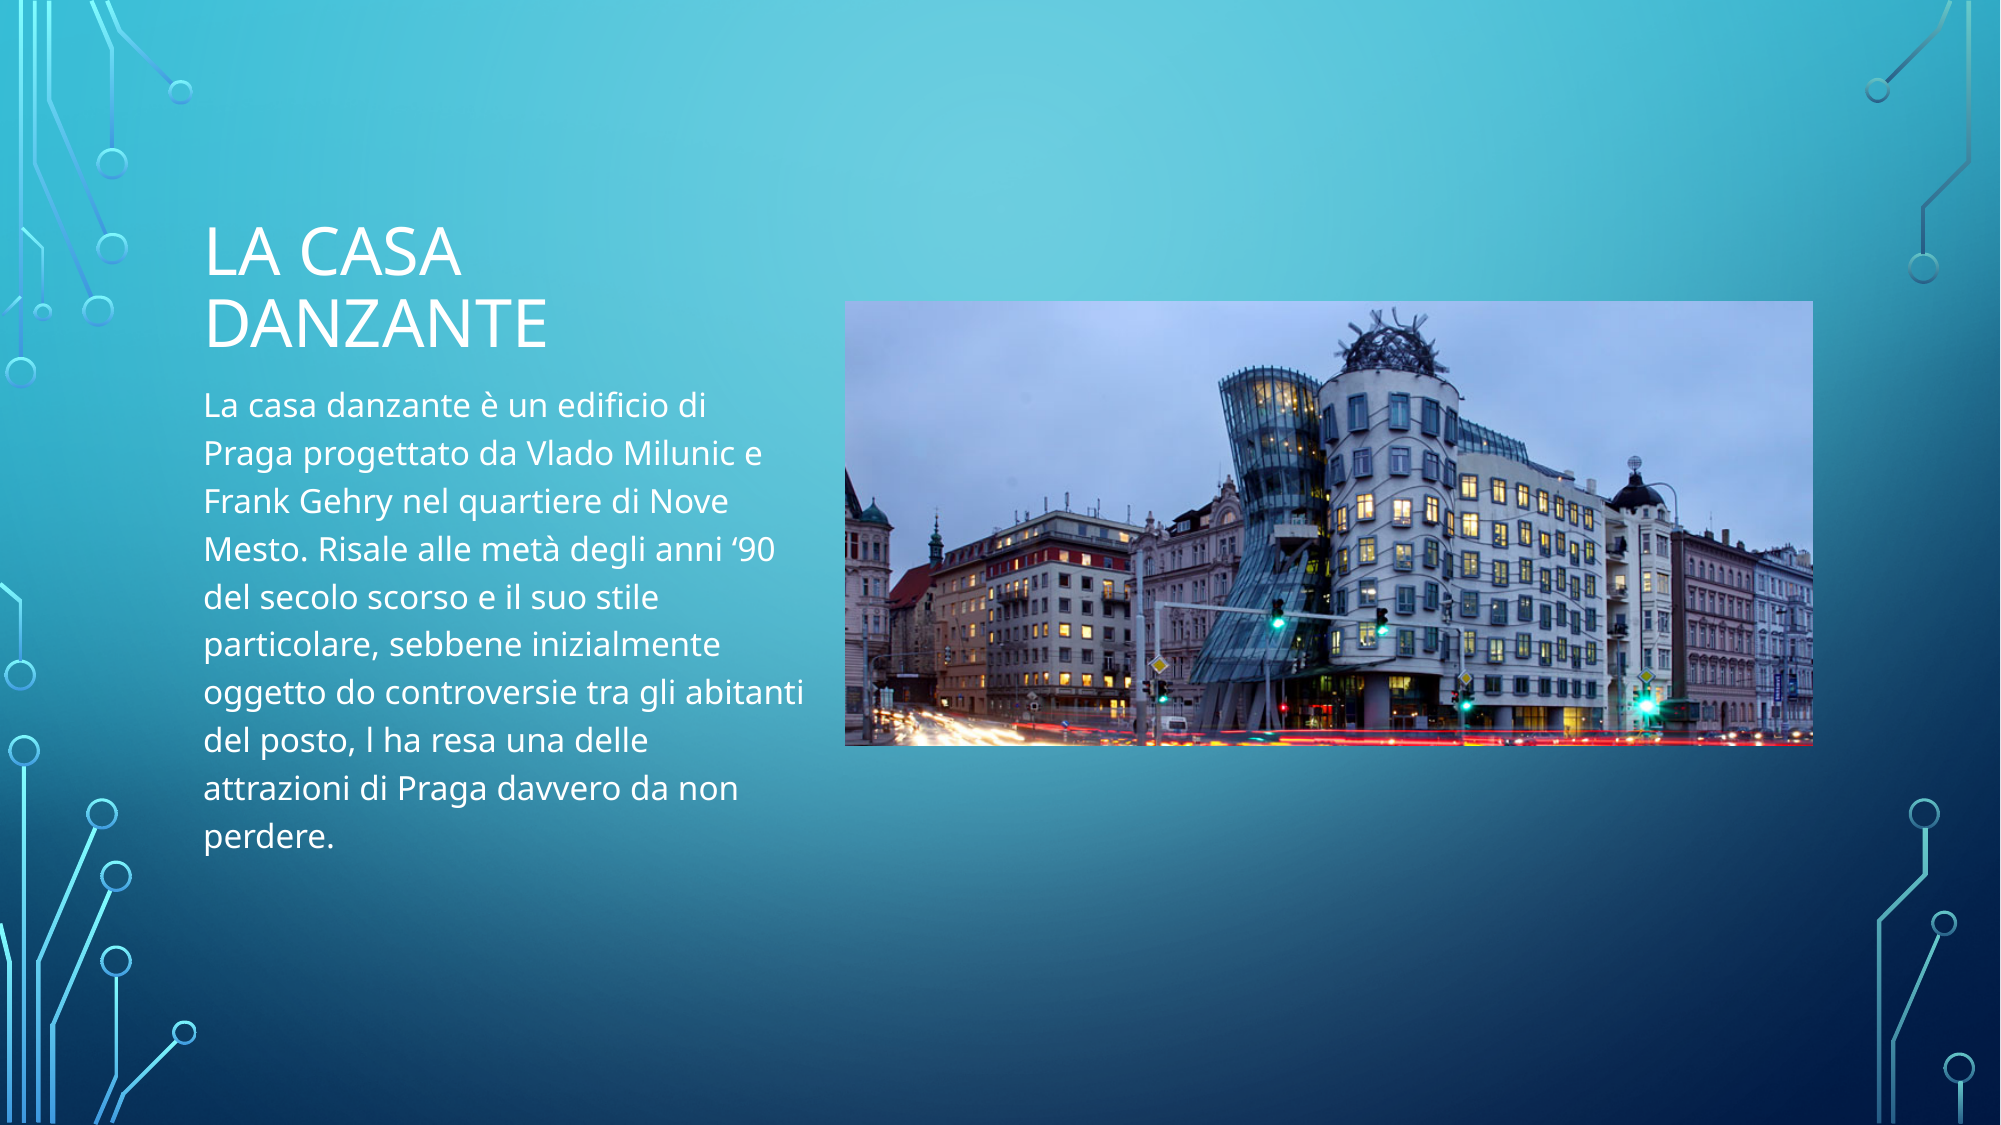

# La casa danzante
La casa danzante è un edificio di Praga progettato da Vlado Milunic e Frank Gehry nel quartiere di Nove Mesto. Risale alle metà degli anni ‘90 del secolo scorso e il suo stile particolare, sebbene inizialmente oggetto do controversie tra gli abitanti del posto, l ha resa una delle attrazioni di Praga davvero da non perdere.